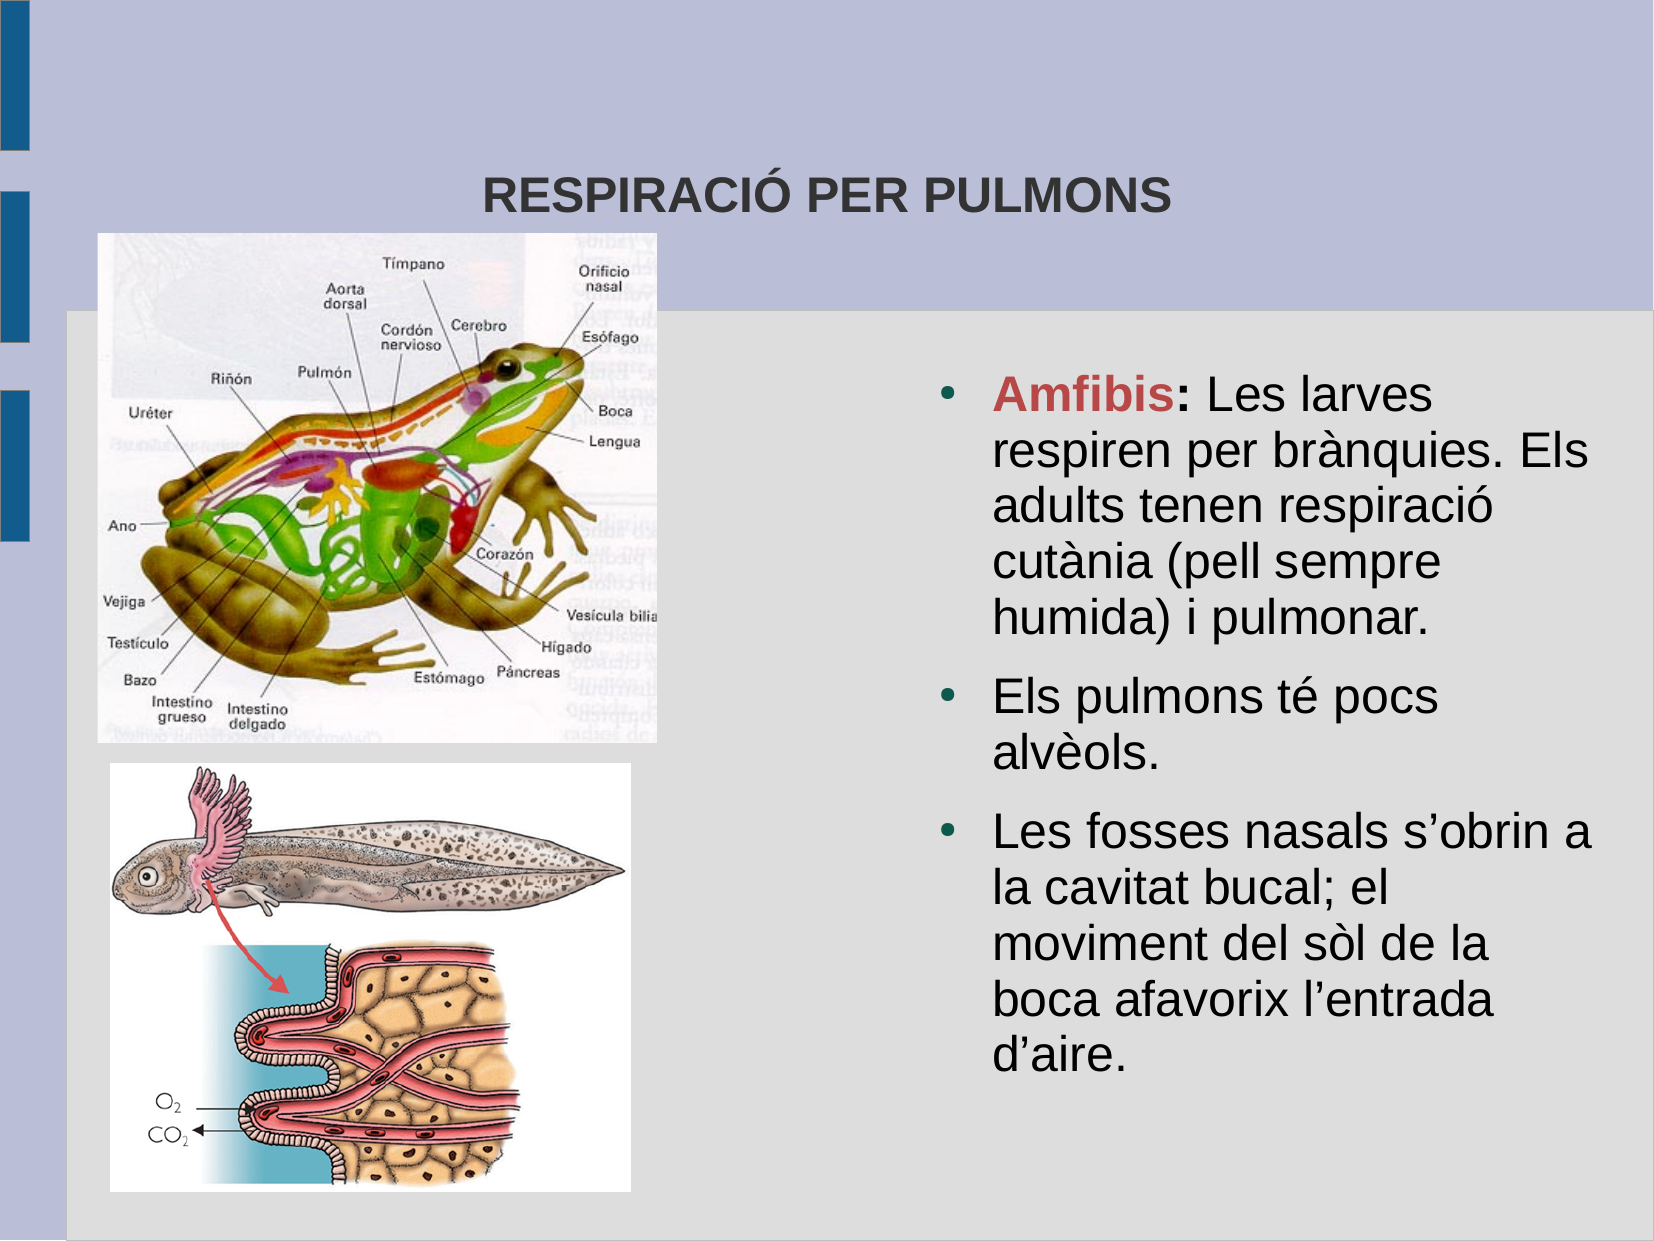

RESPIRACIÓ PER PULMONS
# Amfibis: Les larves respiren per brànquies. Els adults tenen respiració cutània (pell sempre humida) i pulmonar.
Els pulmons té pocs alvèols.
Les fosses nasals s’obrin a la cavitat bucal; el moviment del sòl de la boca afavorix l’entrada d’aire.